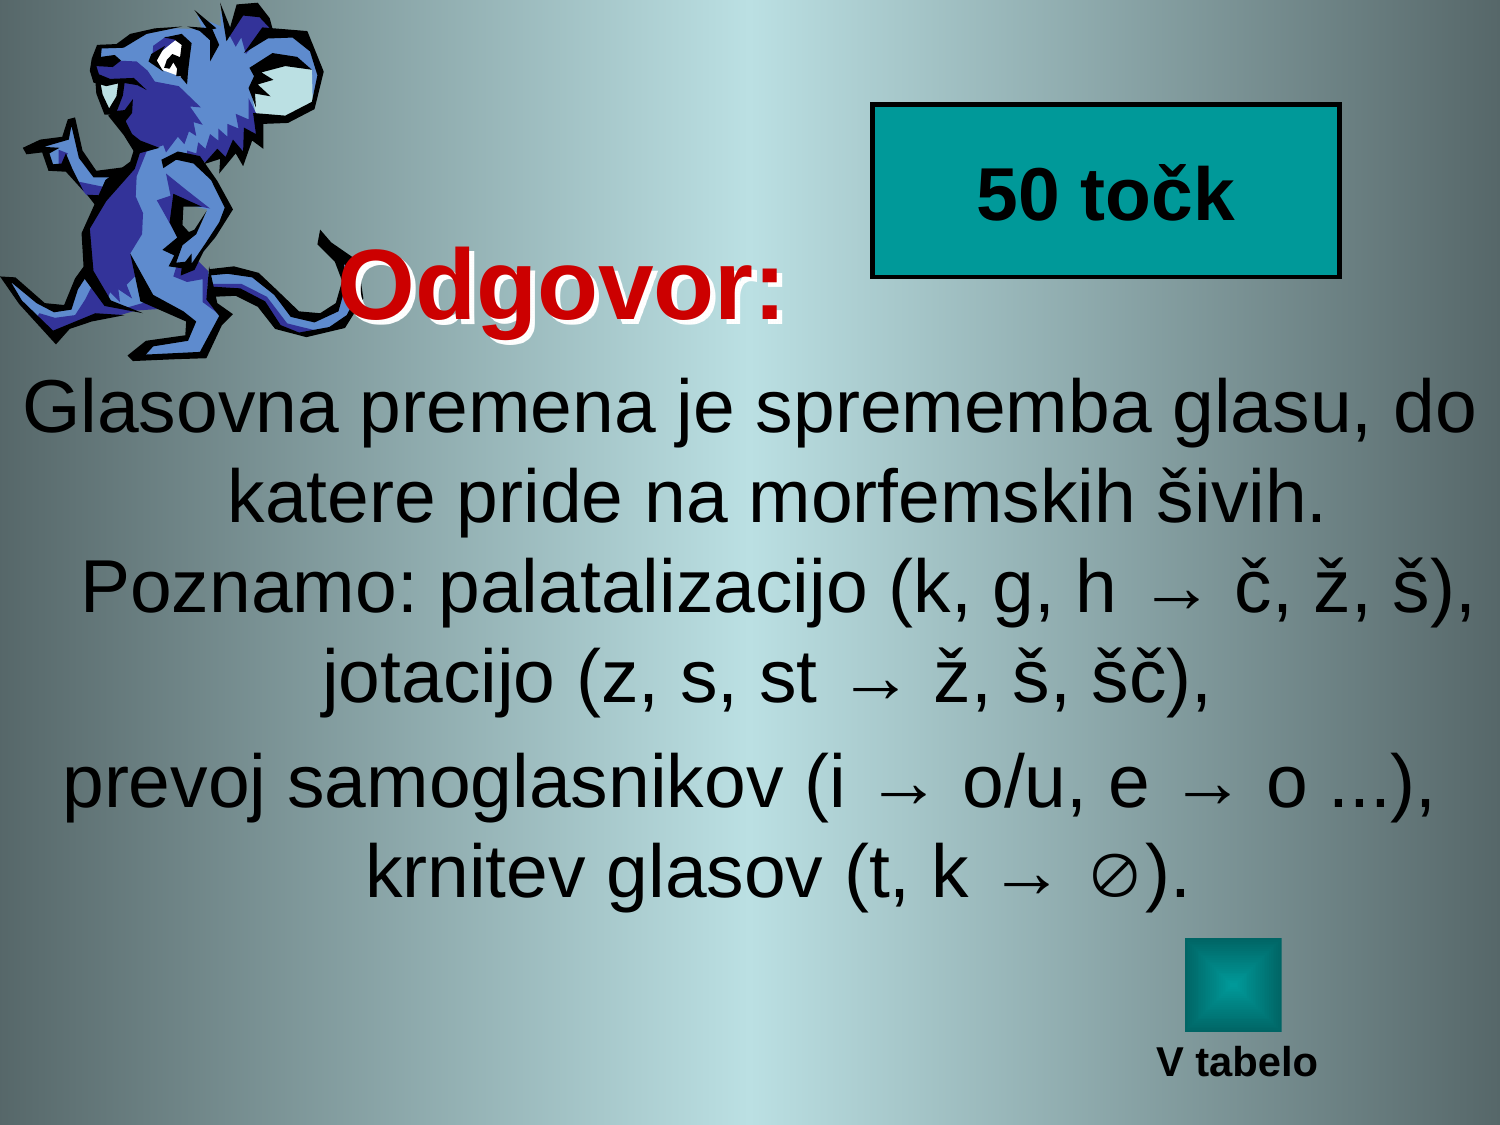

50 točk
# Odgovor:
Glasovna premena je sprememba glasu, do katere pride na morfemskih šivih. Poznamo: palatalizacijo (k, g, h → č, ž, š), jotacijo (z, s, st → ž, š, šč),
prevoj samoglasnikov (i → o/u, e → o ...), krnitev glasov (t, k → ).
V tabelo